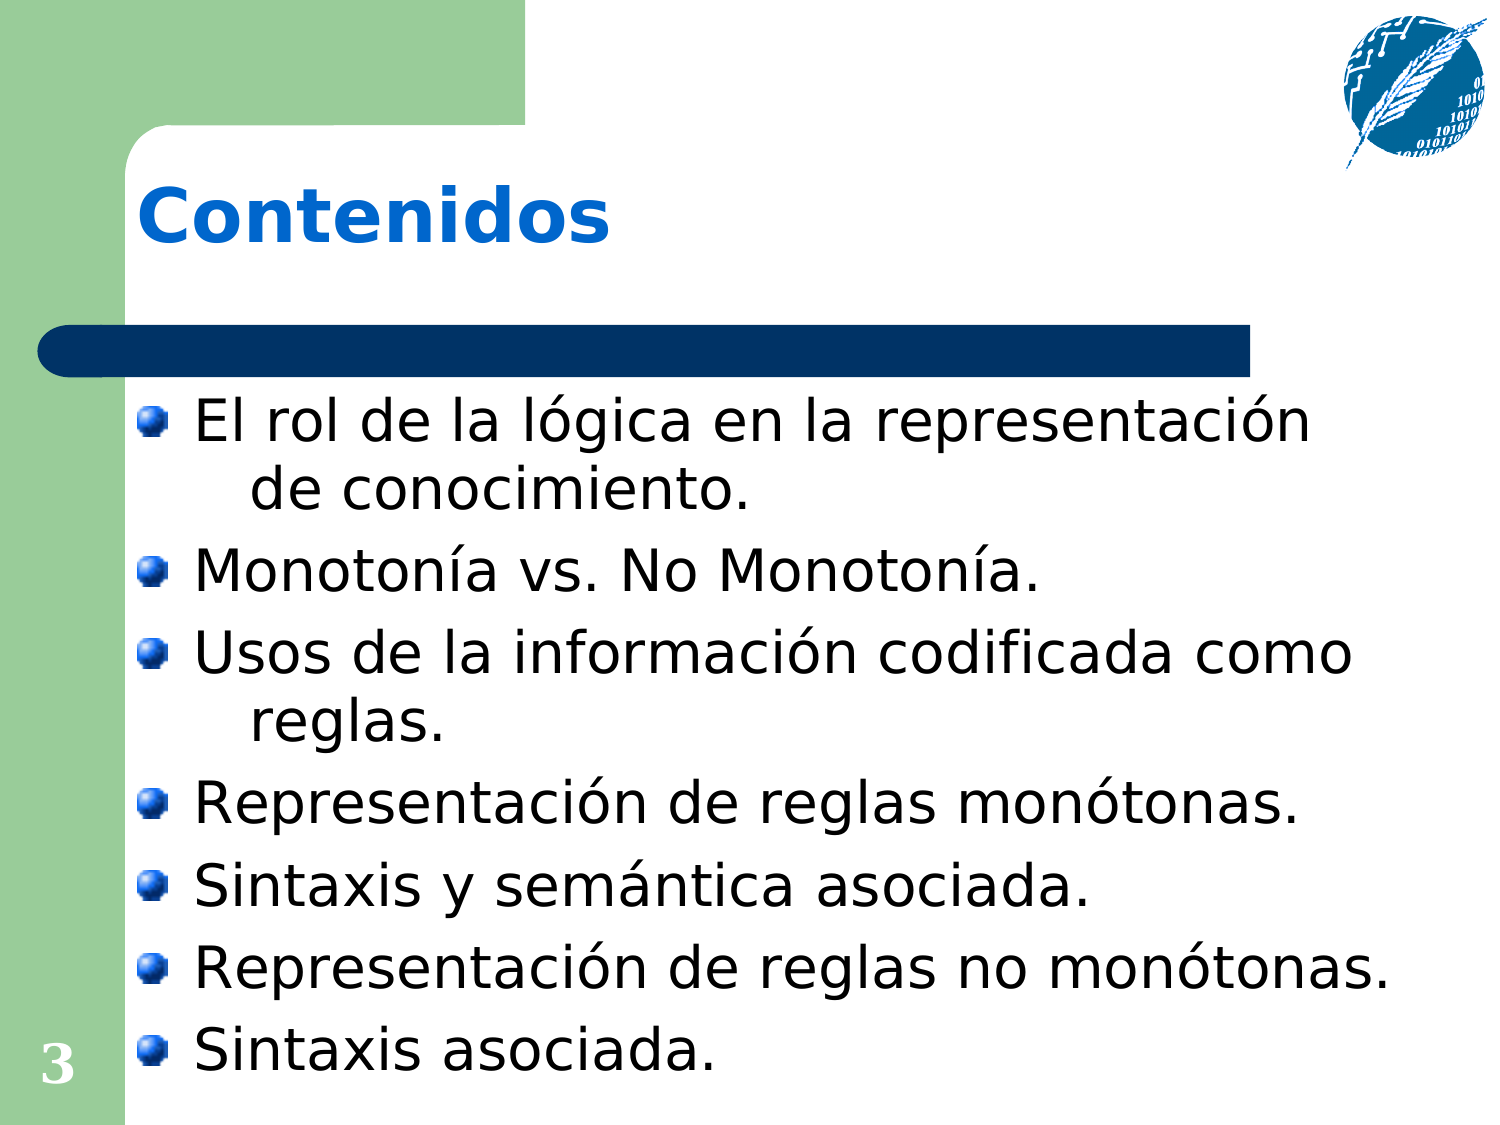

# Contenidos
El rol de la lógica en la representación de conocimiento.
Monotonía vs. No Monotonía.
Usos de la información codificada como reglas.
Representación de reglas monótonas.
Sintaxis y semántica asociada.
Representación de reglas no monótonas.
Sintaxis asociada.
3